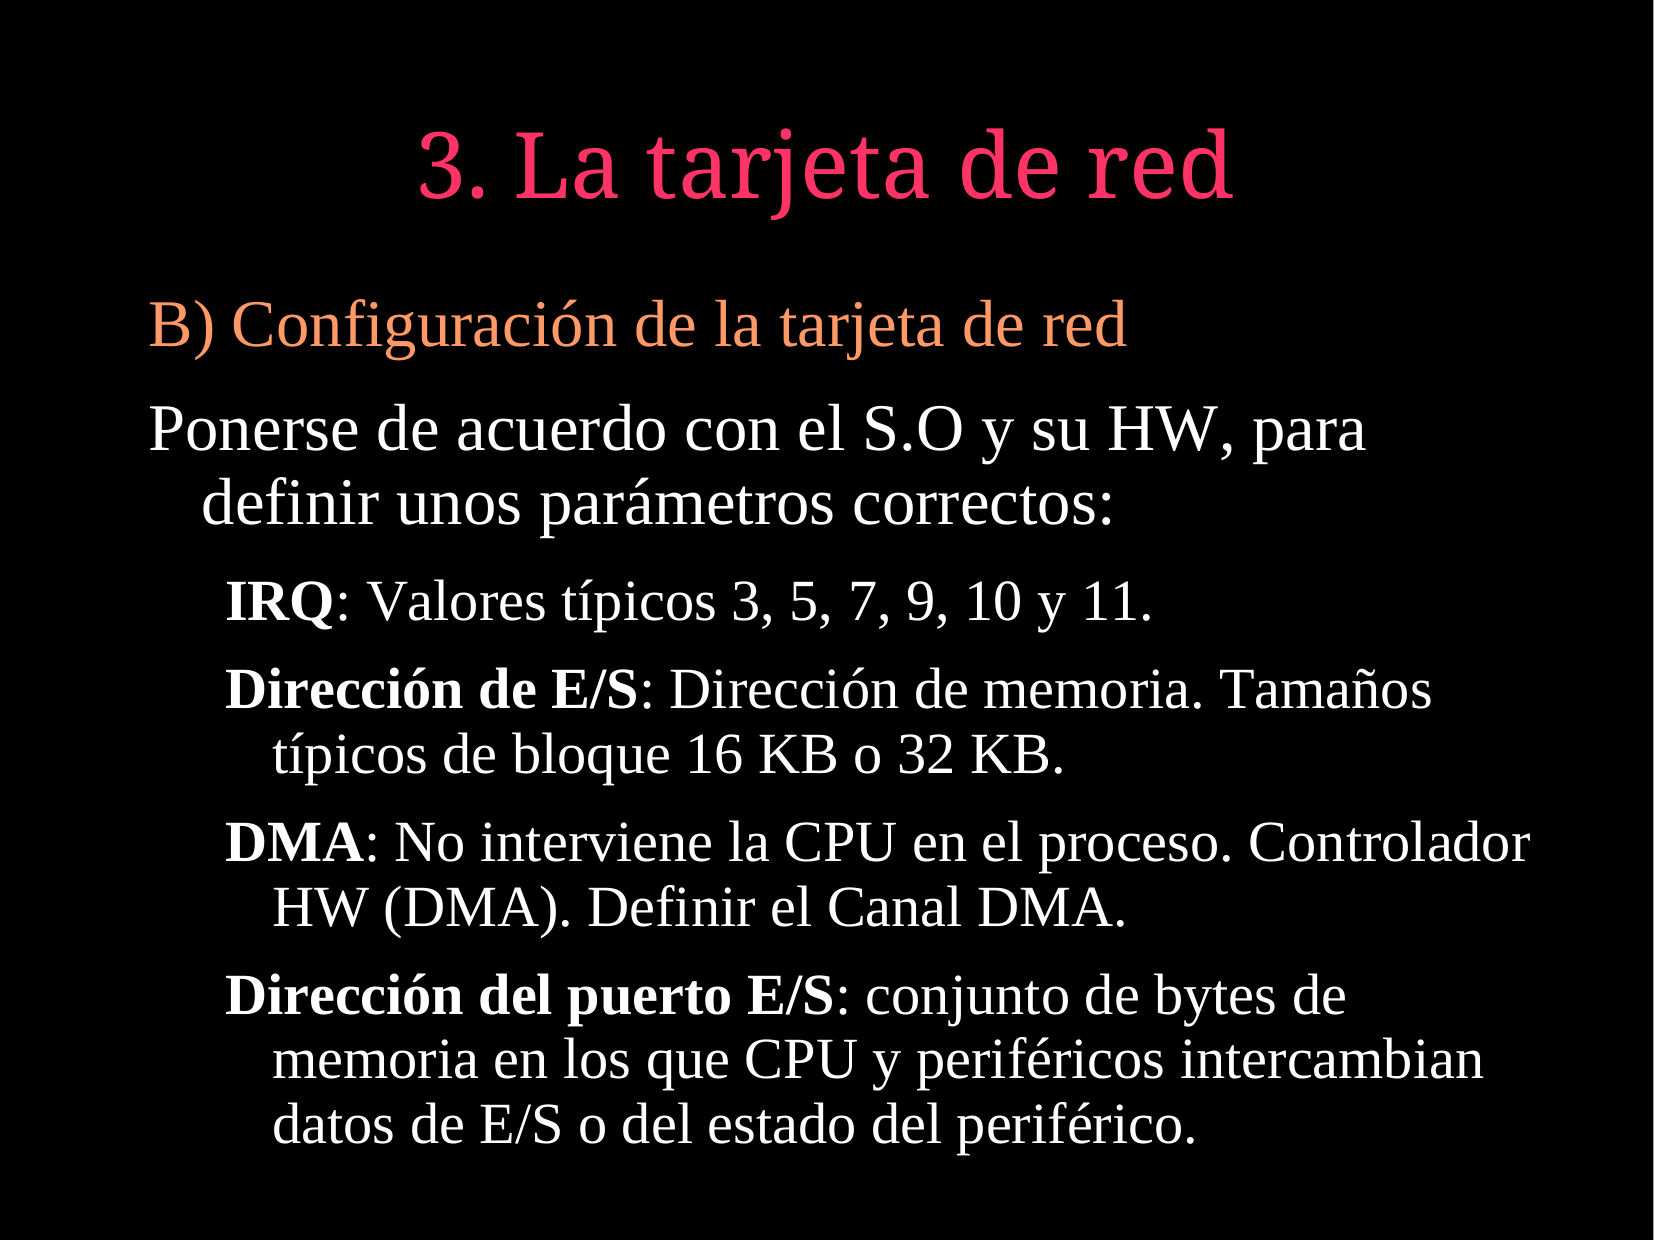

# 3. La tarjeta de red
B) Configuración de la tarjeta de red
Ponerse de acuerdo con el S.O y su HW, para definir unos parámetros correctos:
IRQ: Valores típicos 3, 5, 7, 9, 10 y 11.
Dirección de E/S: Dirección de memoria. Tamaños típicos de bloque 16 KB o 32 KB.
DMA: No interviene la CPU en el proceso. Controlador HW (DMA). Definir el Canal DMA.
Dirección del puerto E/S: conjunto de bytes de memoria en los que CPU y periféricos intercambian datos de E/S o del estado del periférico.